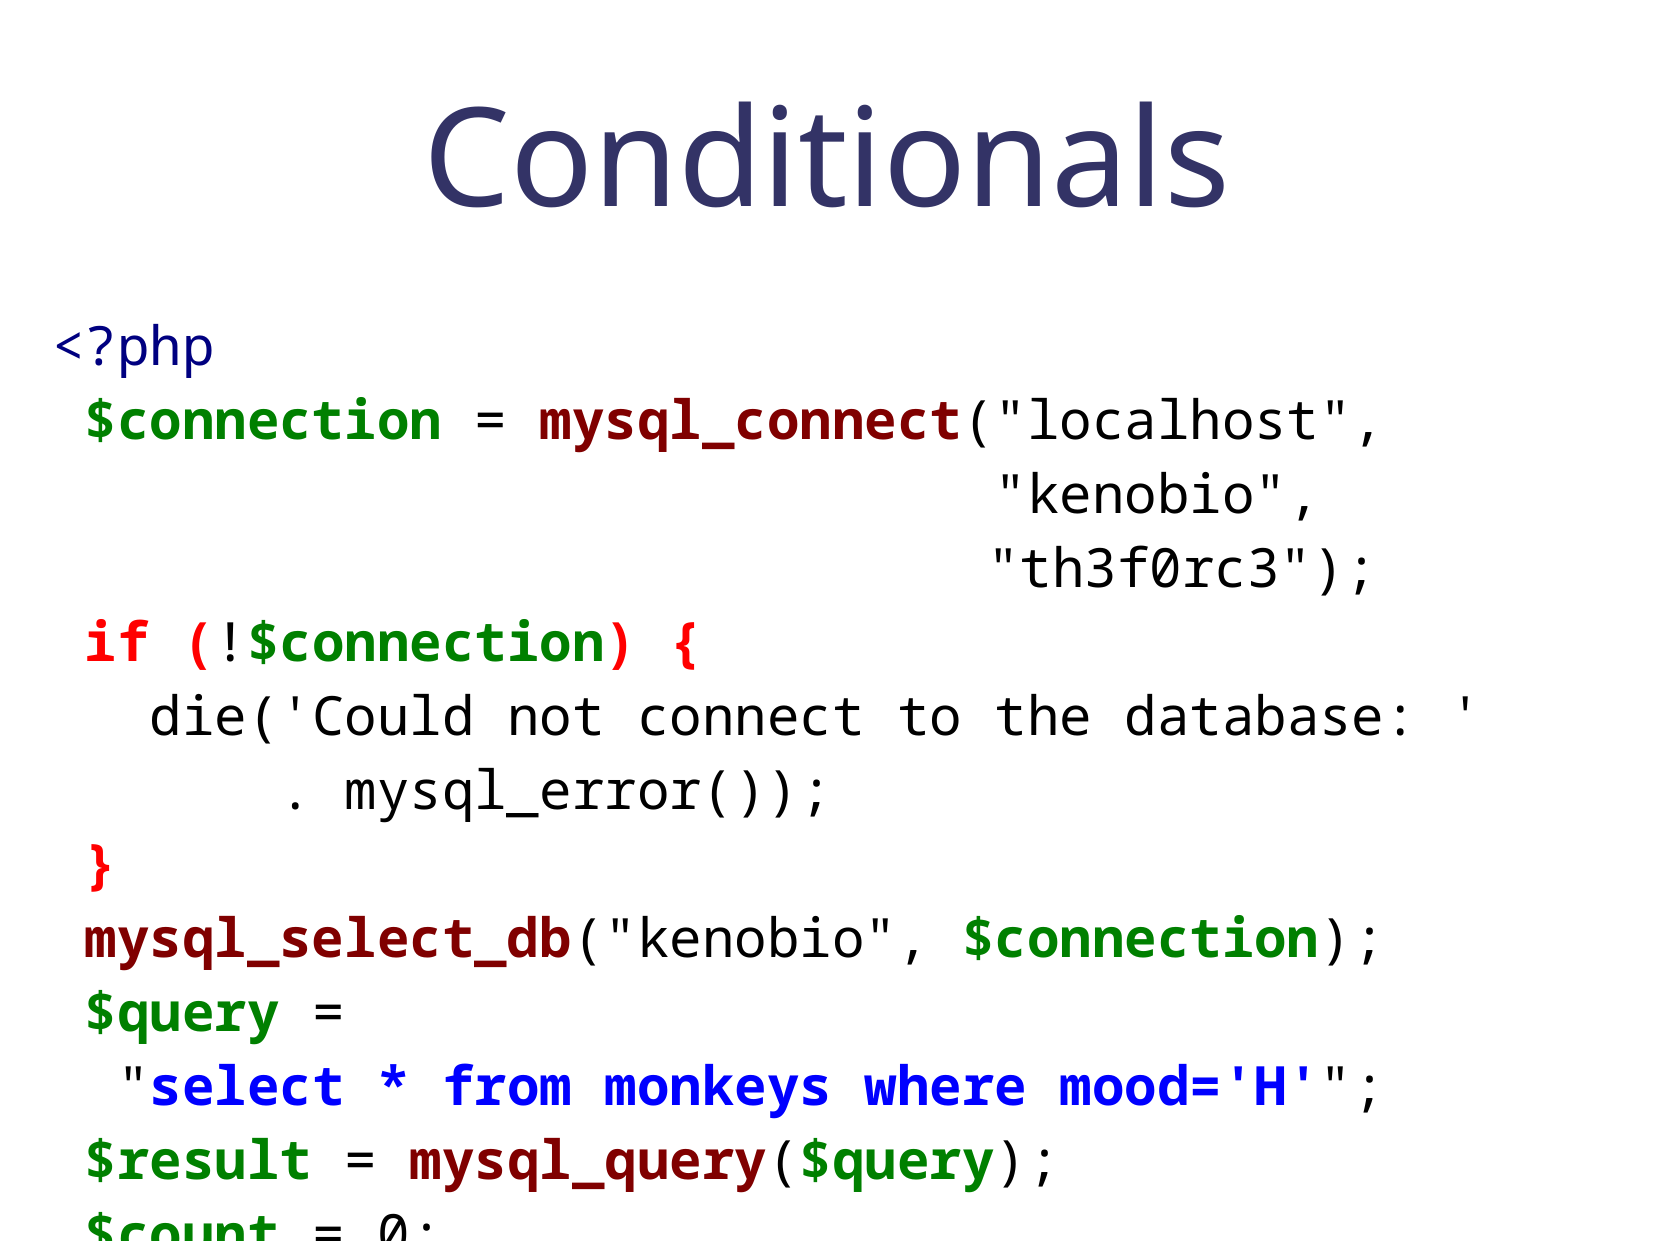

# Conditionals
<?php
 $connection = mysql_connect("localhost",
 "kenobio",
									 "th3f0rc3");
 if (!$connection) {
 die('Could not connect to the database: '
 . mysql_error());
 }
 mysql_select_db("kenobio", $connection);
 $query =
 "select * from monkeys where mood='H'";
 $result = mysql_query($query);
 $count = 0;
 ...